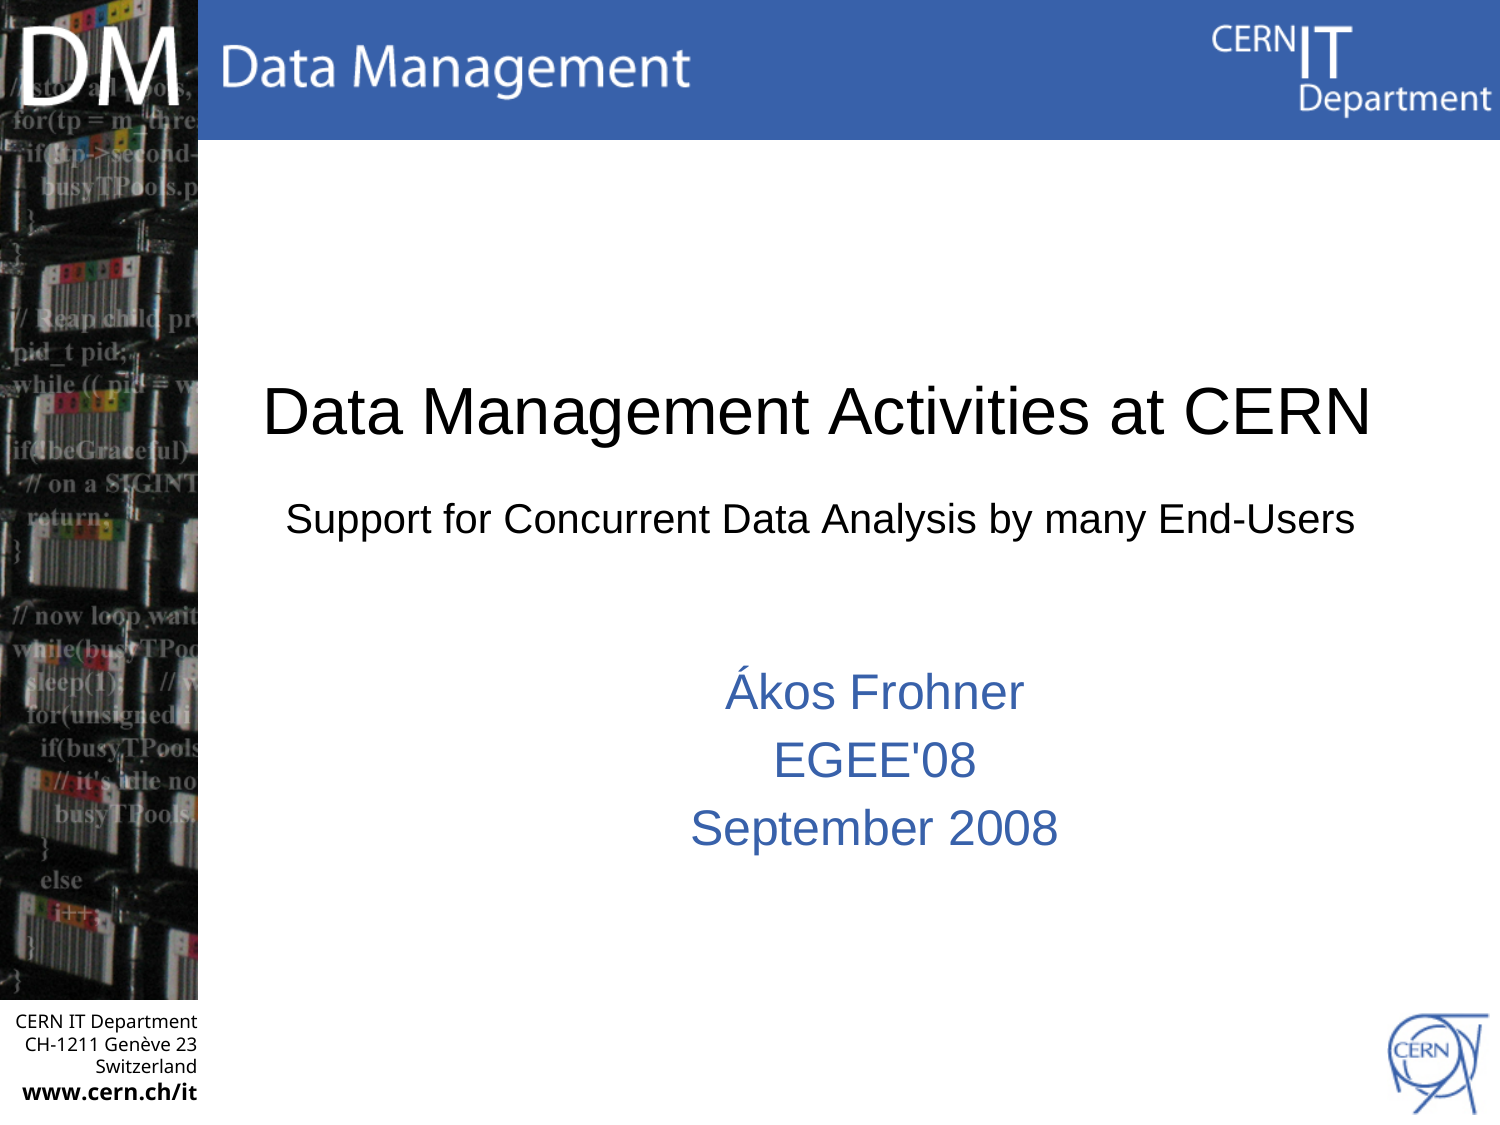

# Data Management Activities at CERN Support for Concurrent Data Analysis by many End-Users
Ákos Frohner
EGEE'08
September 2008